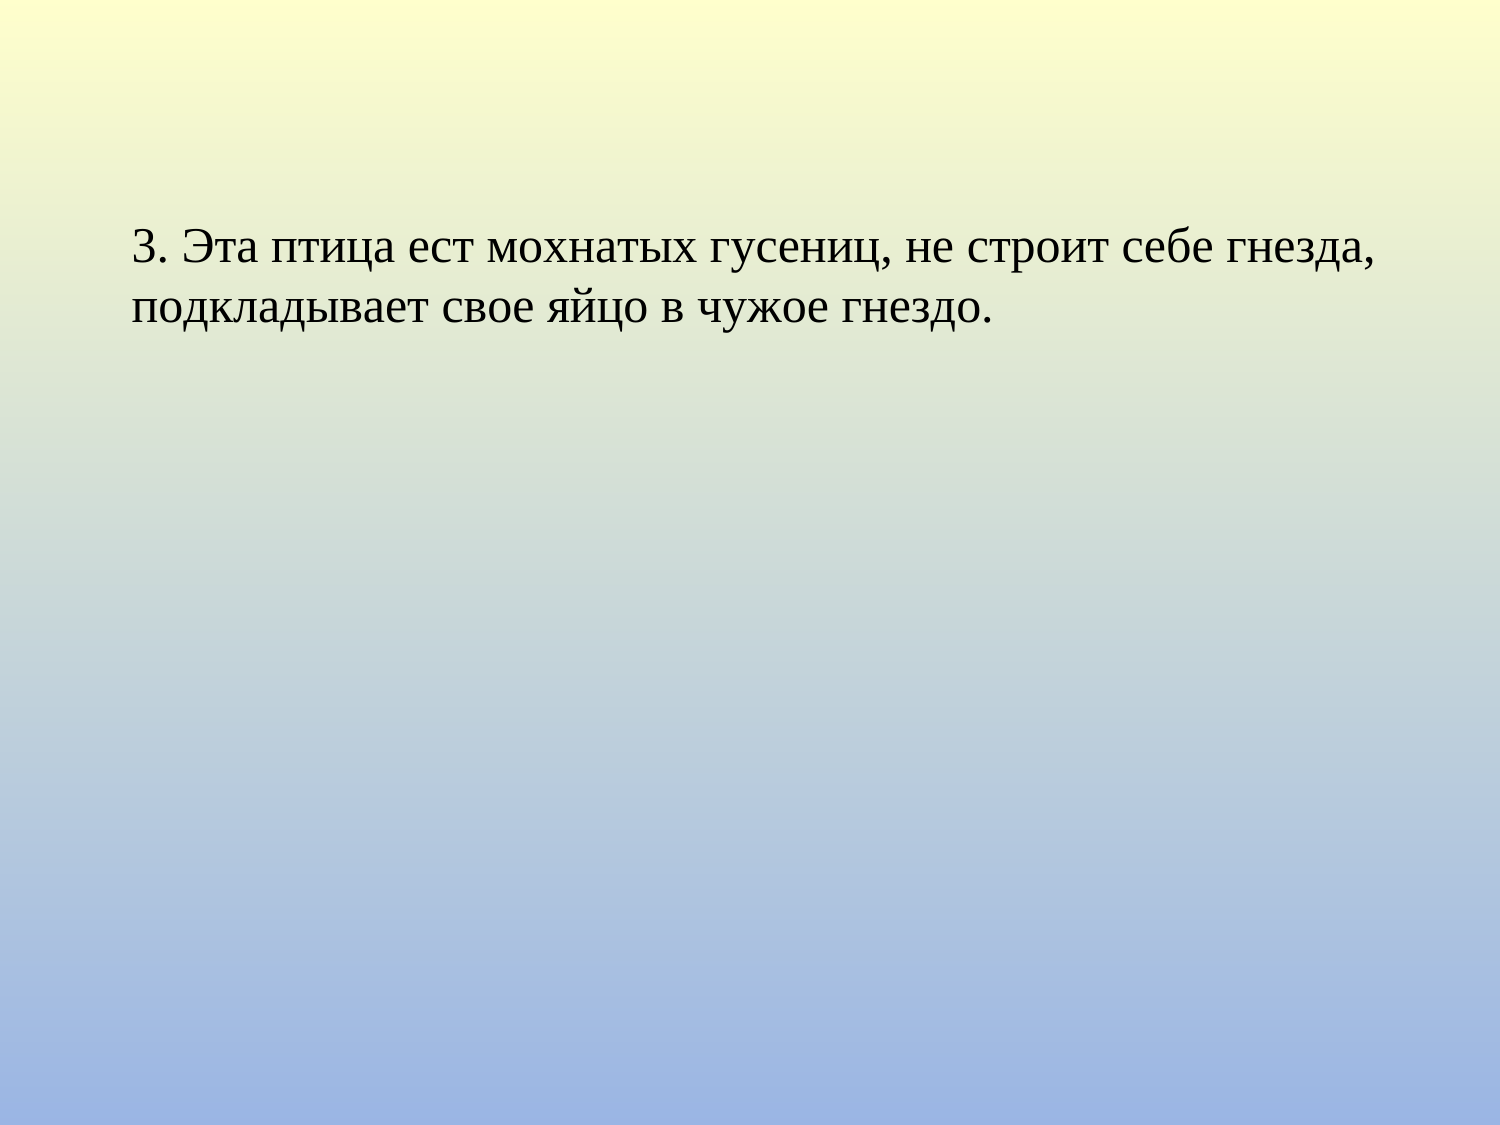

3. Эта птица ест мохнатых гусениц, не строит себе гнезда, подкладывает свое яйцо в чужое гнездо.